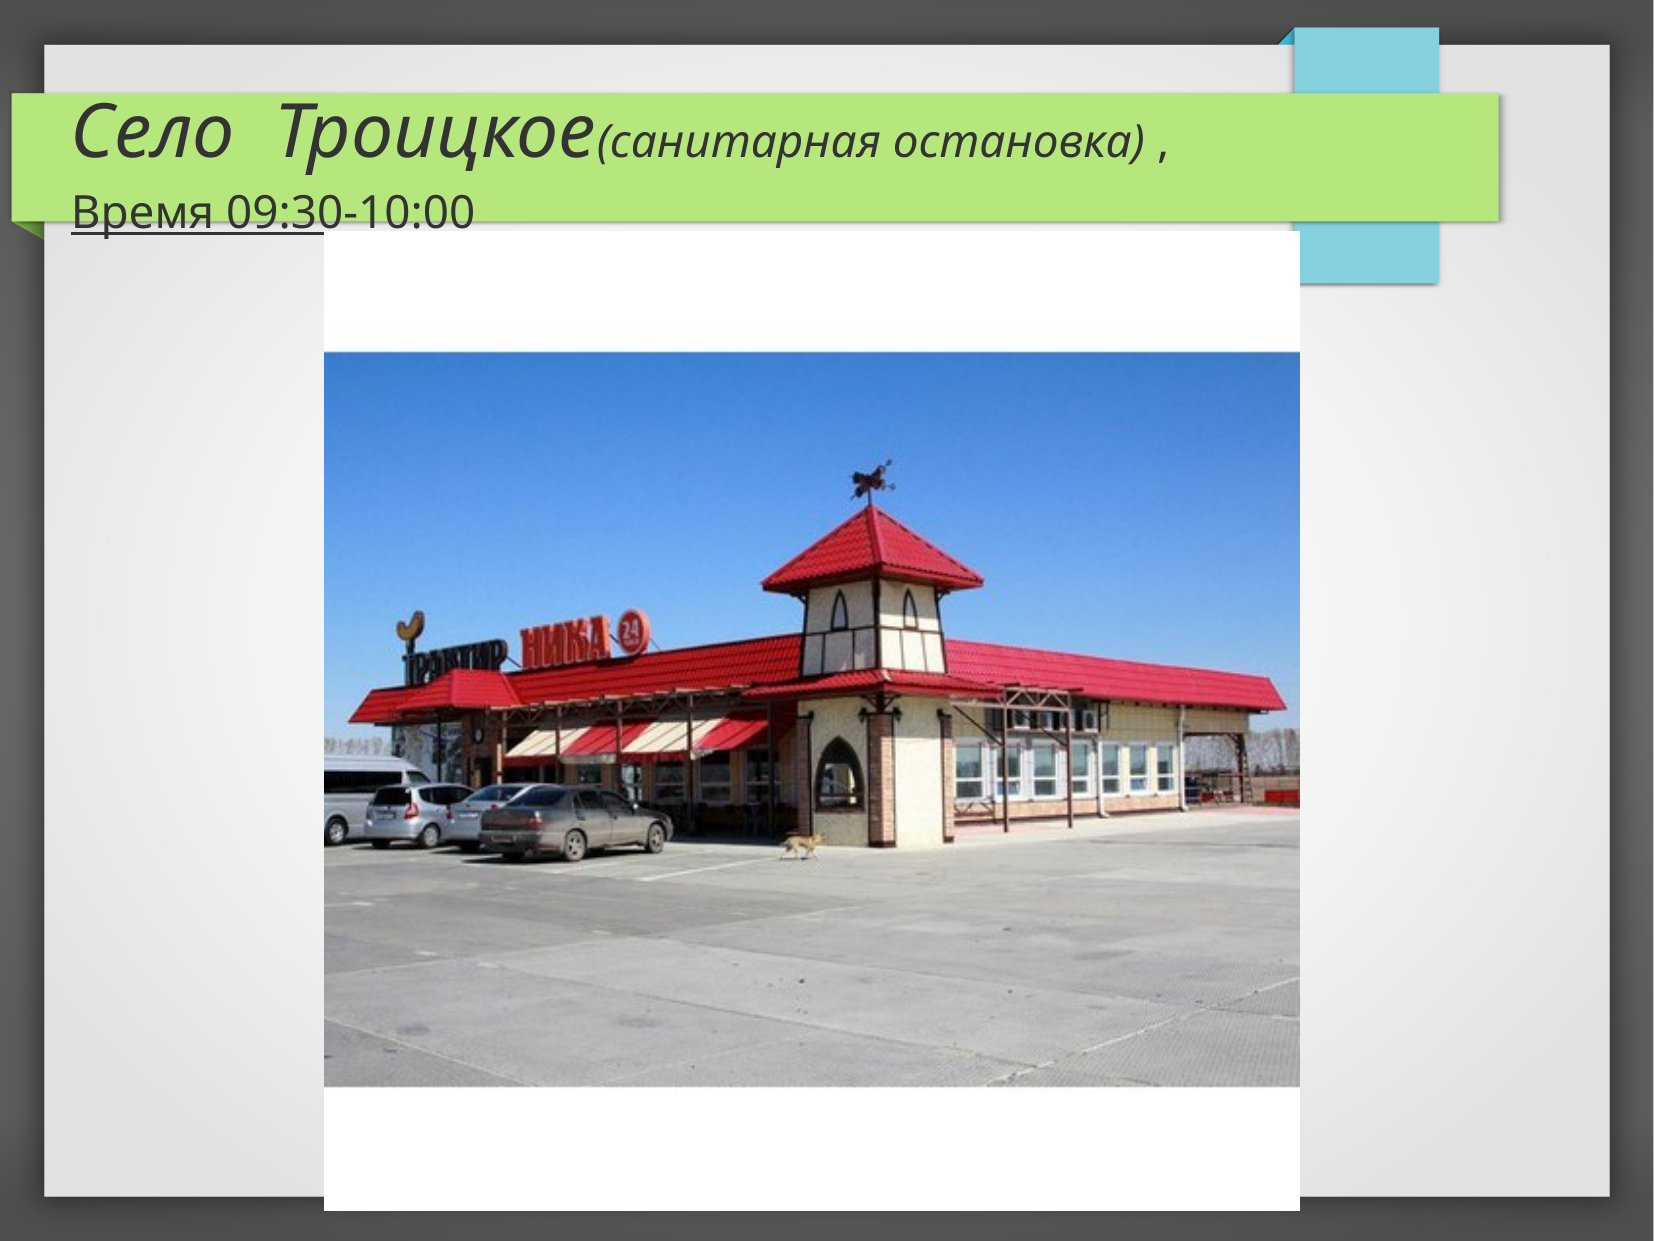

# Село Троицкое(санитарная остановка) , Время 09:30-10:00